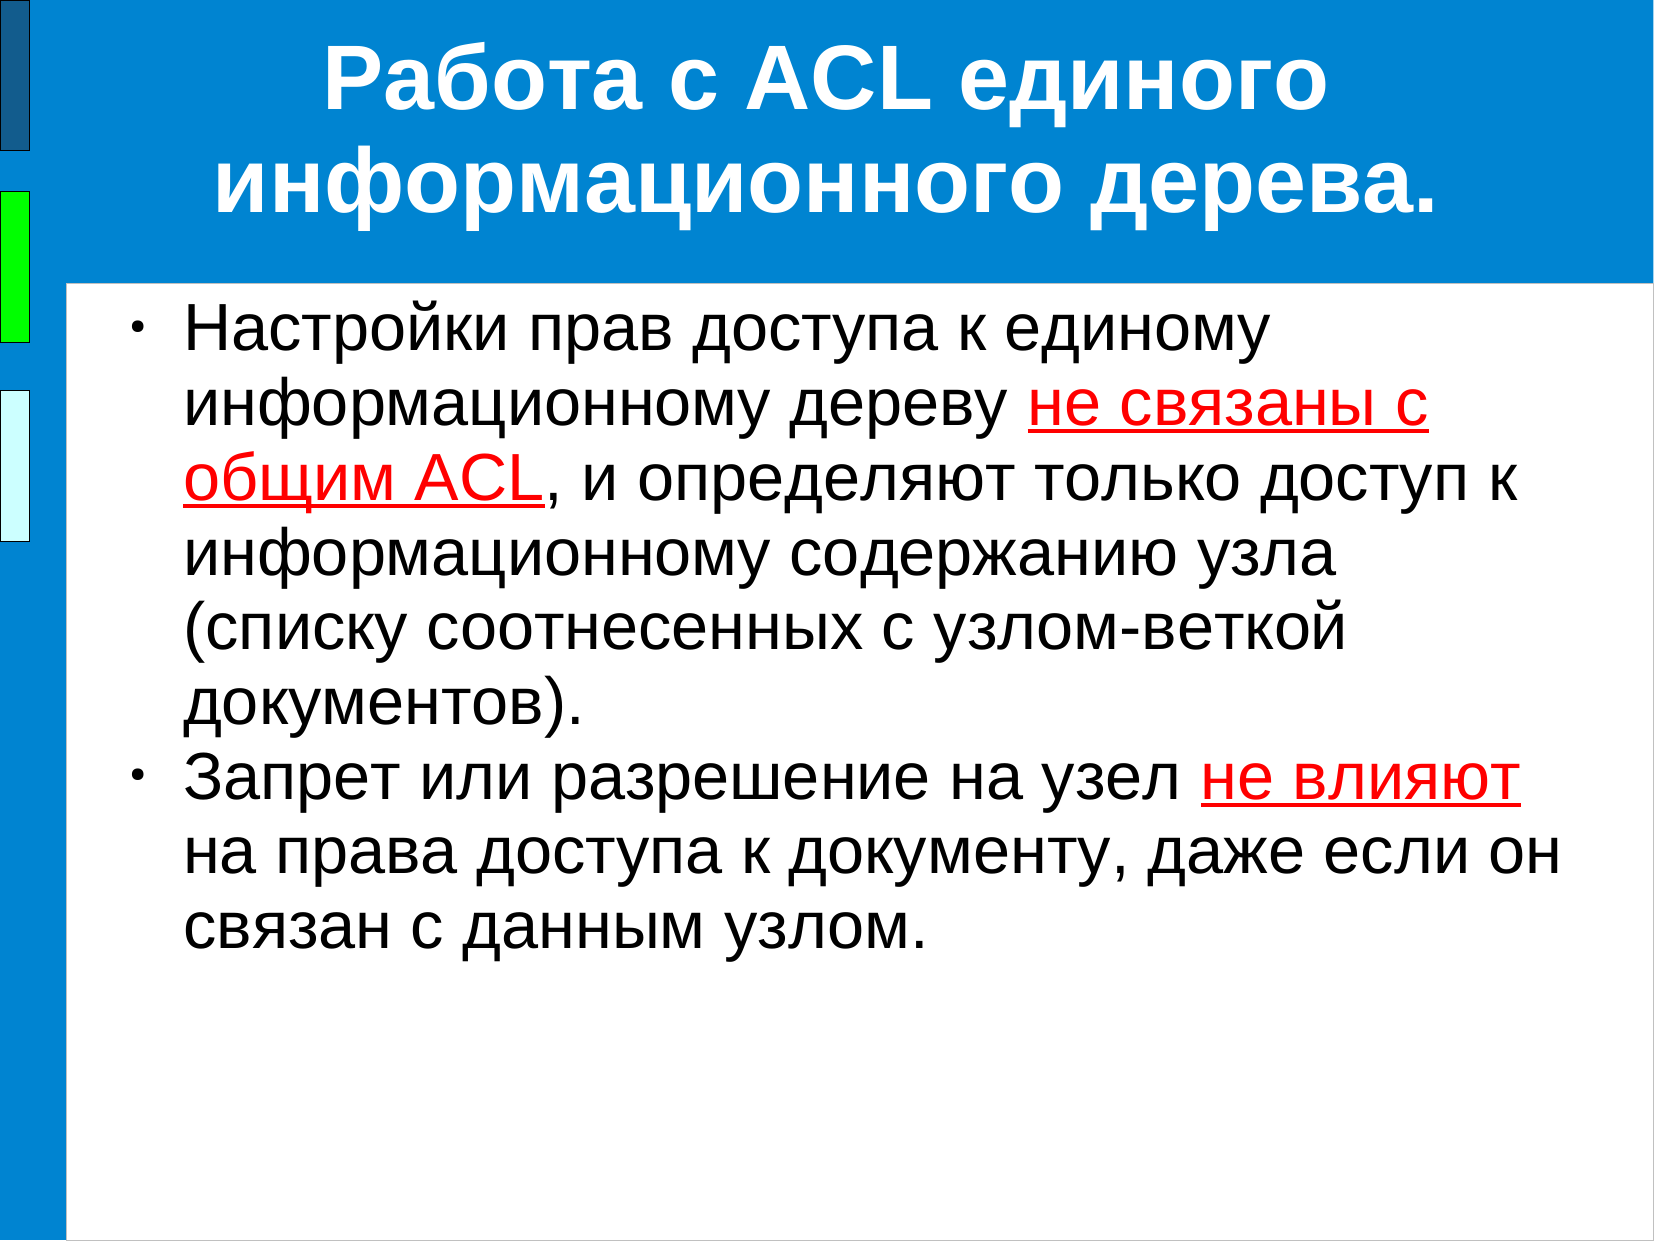

# Работа с ACL единого информационного дерева.
Настройки прав доступа к единому информационному дереву не связаны с общим ACL, и определяют только доступ к информационному содержанию узла (списку соотнесенных с узлом-веткой документов).
Запрет или разрешение на узел не влияют на права доступа к документу, даже если он связан с данным узлом.
ООО "Альфа-Интегрум", 2013г.